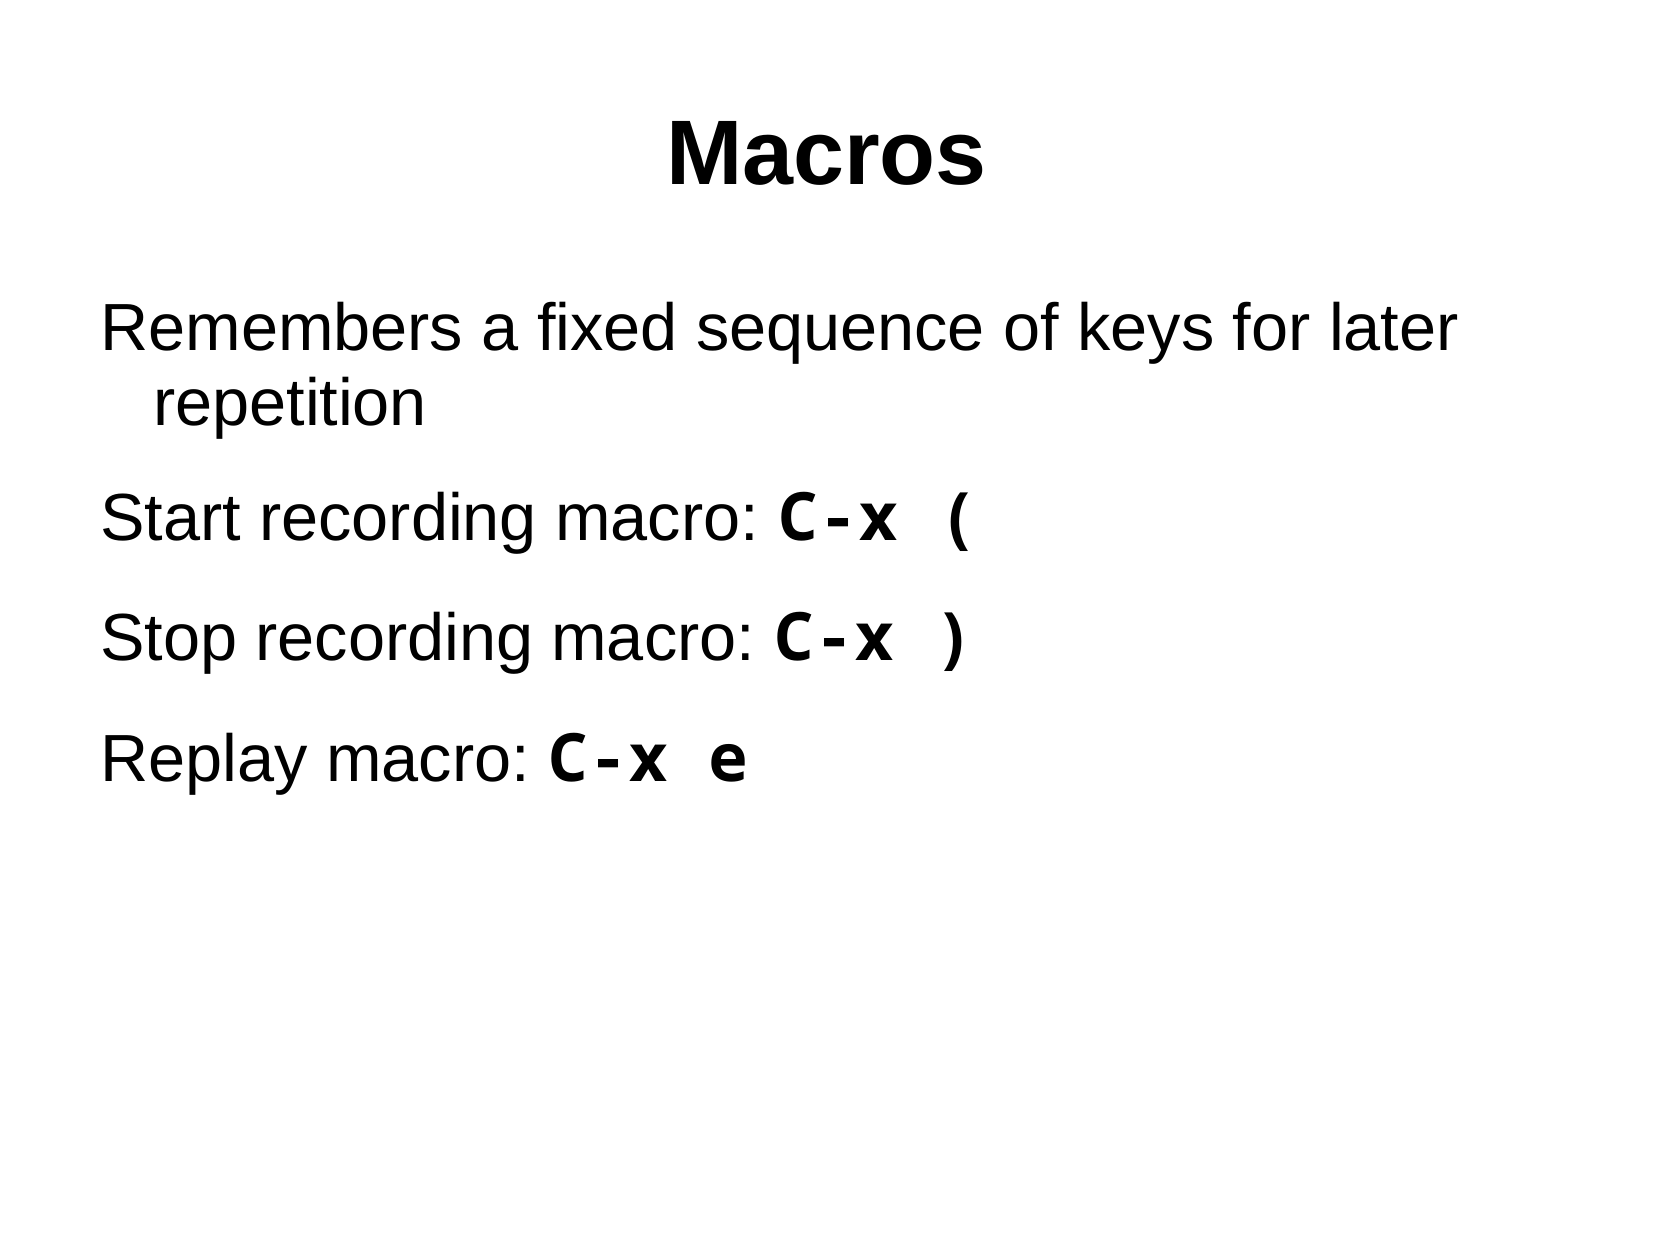

# Macros
Remembers a fixed sequence of keys for later repetition
Start recording macro: C-x (
Stop recording macro: C-x )
Replay macro: C-x e